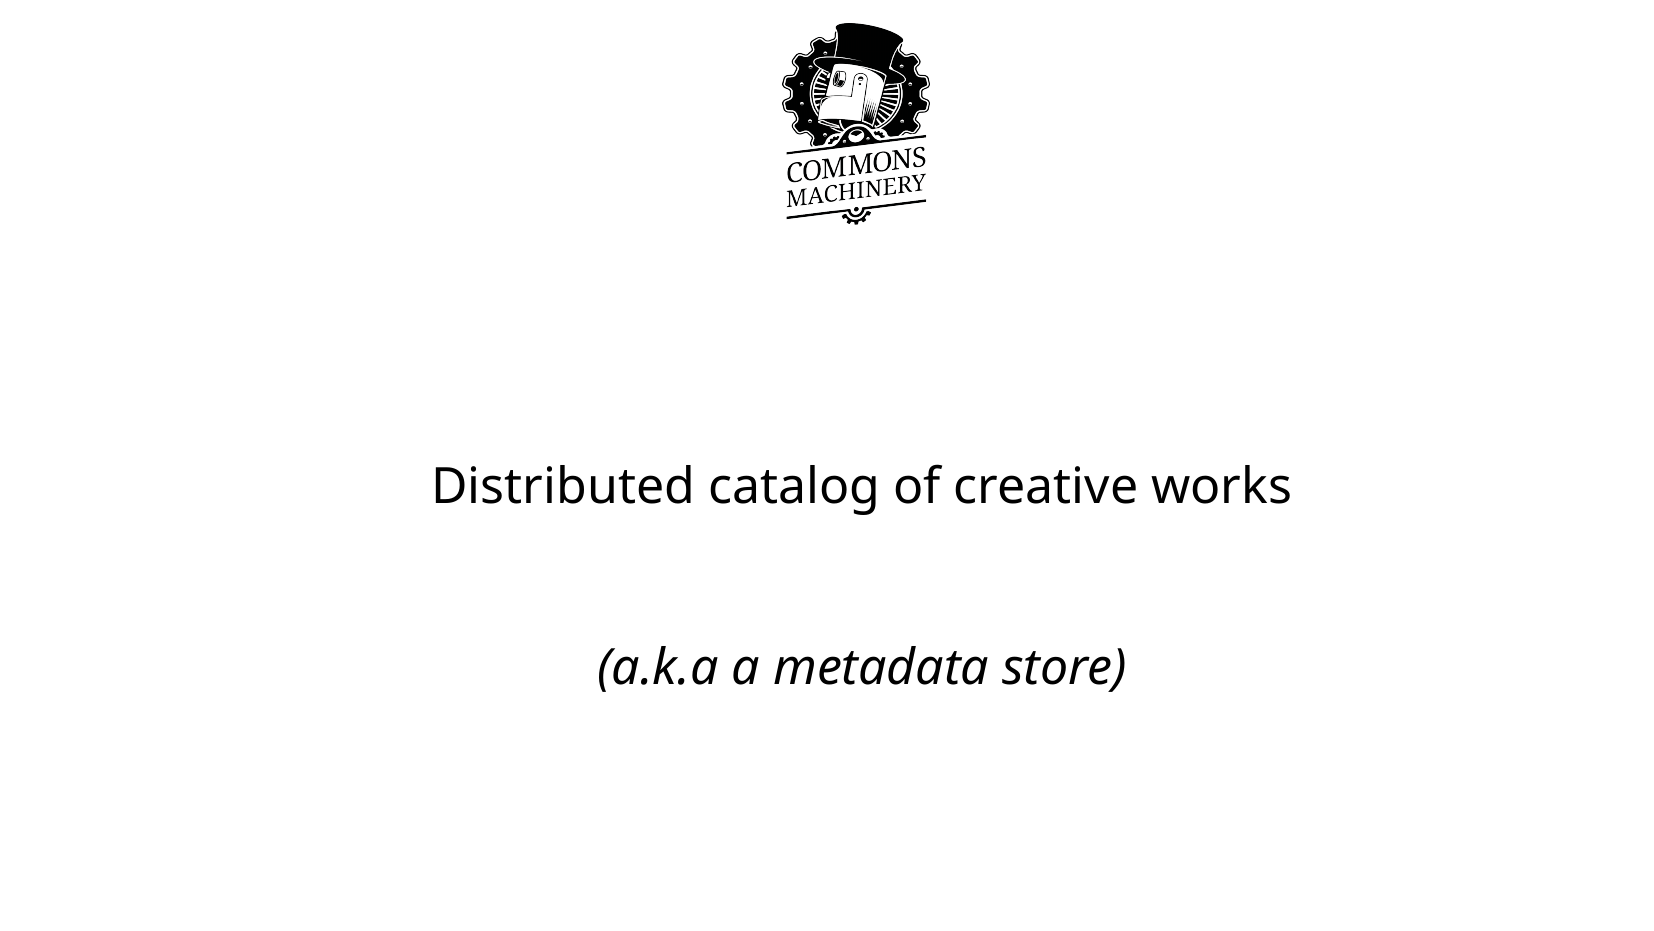

#
Distributed catalog of creative works
(a.k.a a metadata store)